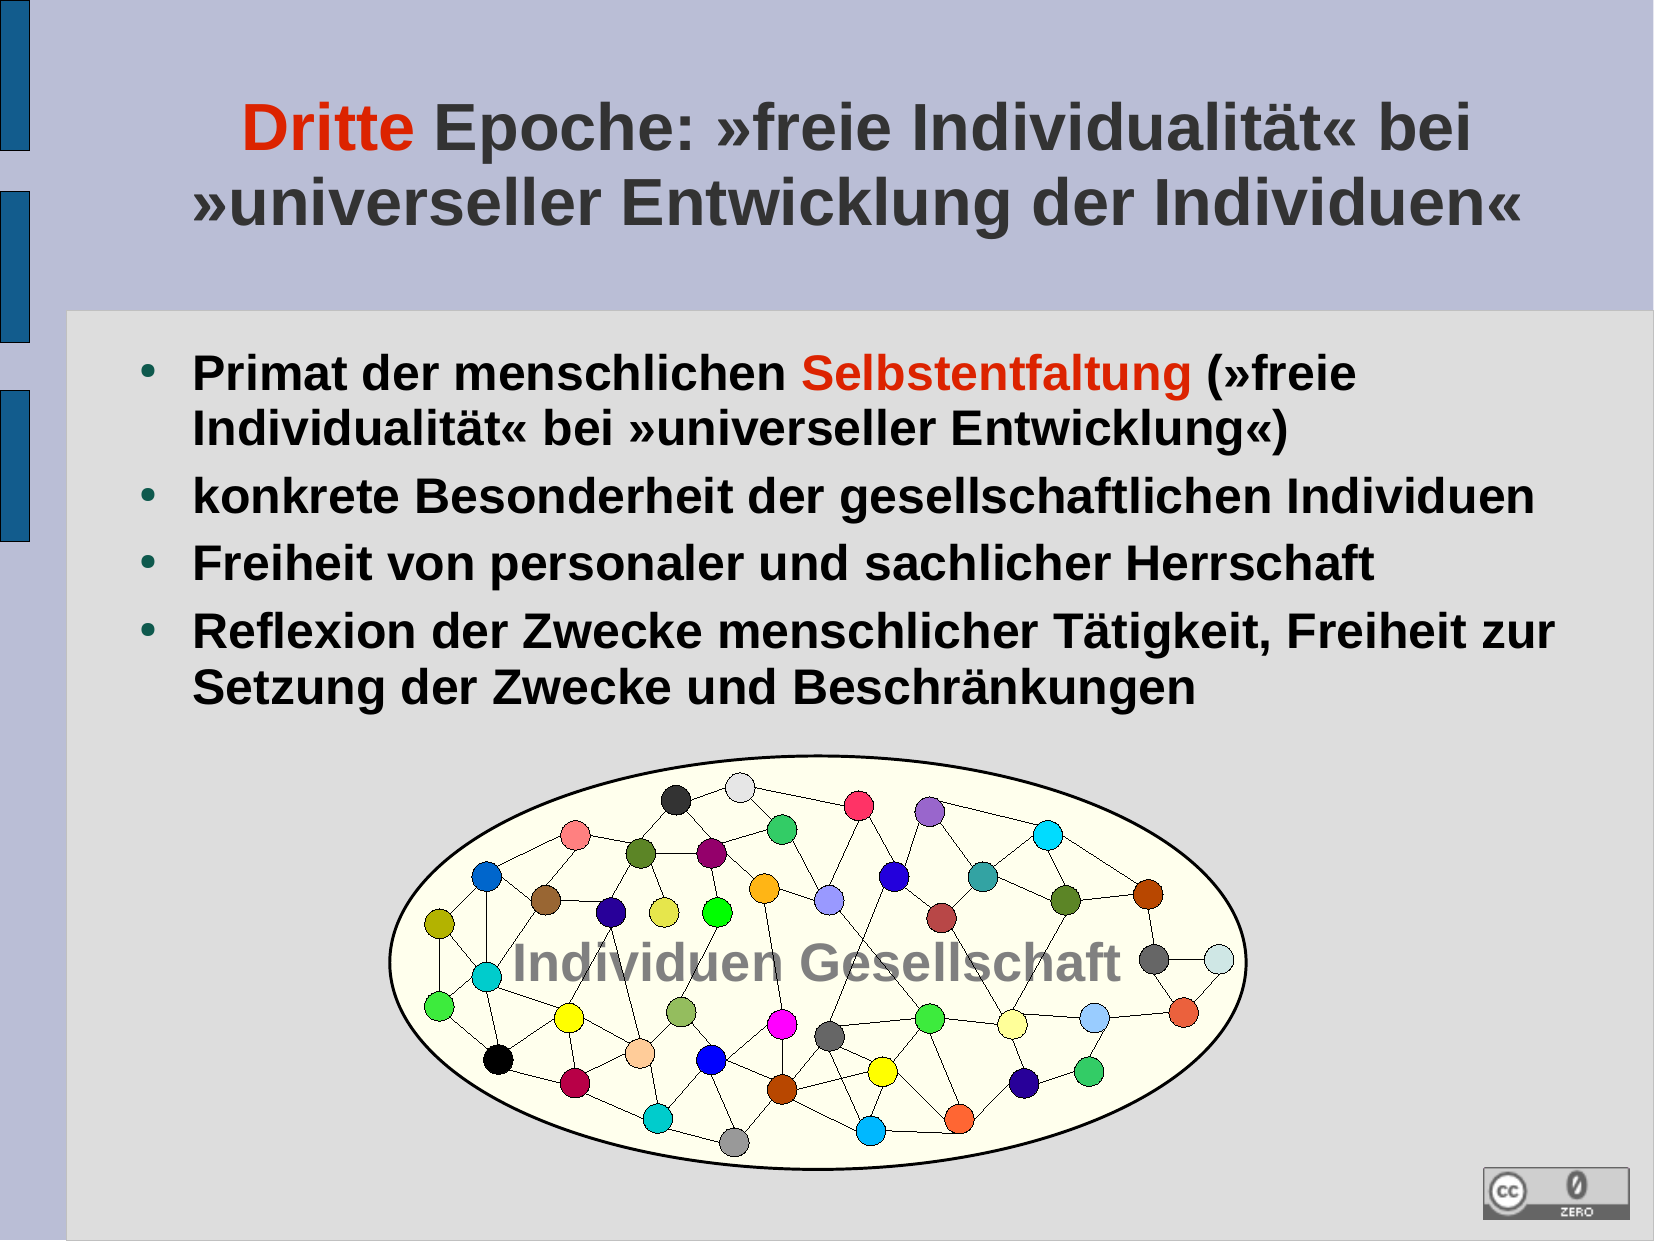

# Dritte Epoche: »freie Individualität« bei »universeller Entwicklung der Individuen«
Primat der menschlichen Selbstentfaltung (»freie Individualität« bei »universeller Entwicklung«)
konkrete Besonderheit der gesellschaftlichen Individuen
Freiheit von personaler und sachlicher Herrschaft
Reflexion der Zwecke menschlicher Tätigkeit, Freiheit zur Setzung der Zwecke und Beschränkungen
Individuen Gesellschaft